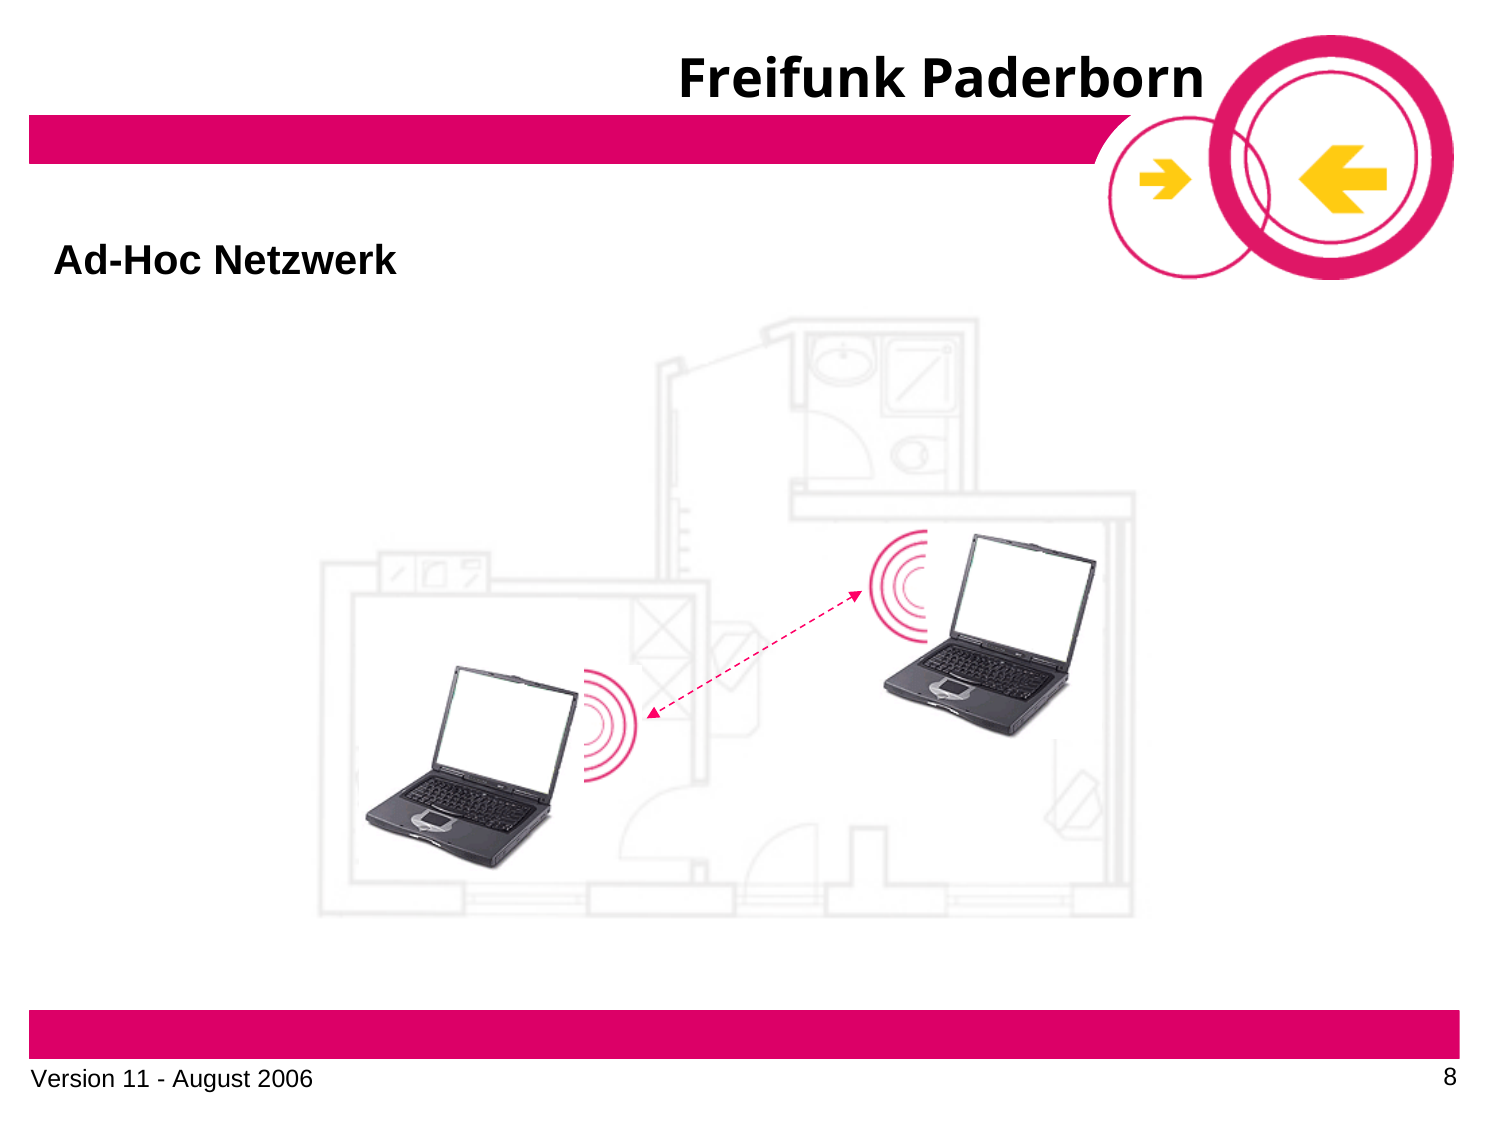

Ad-Hoc Netzwerk
8
Version 11 - August 2006